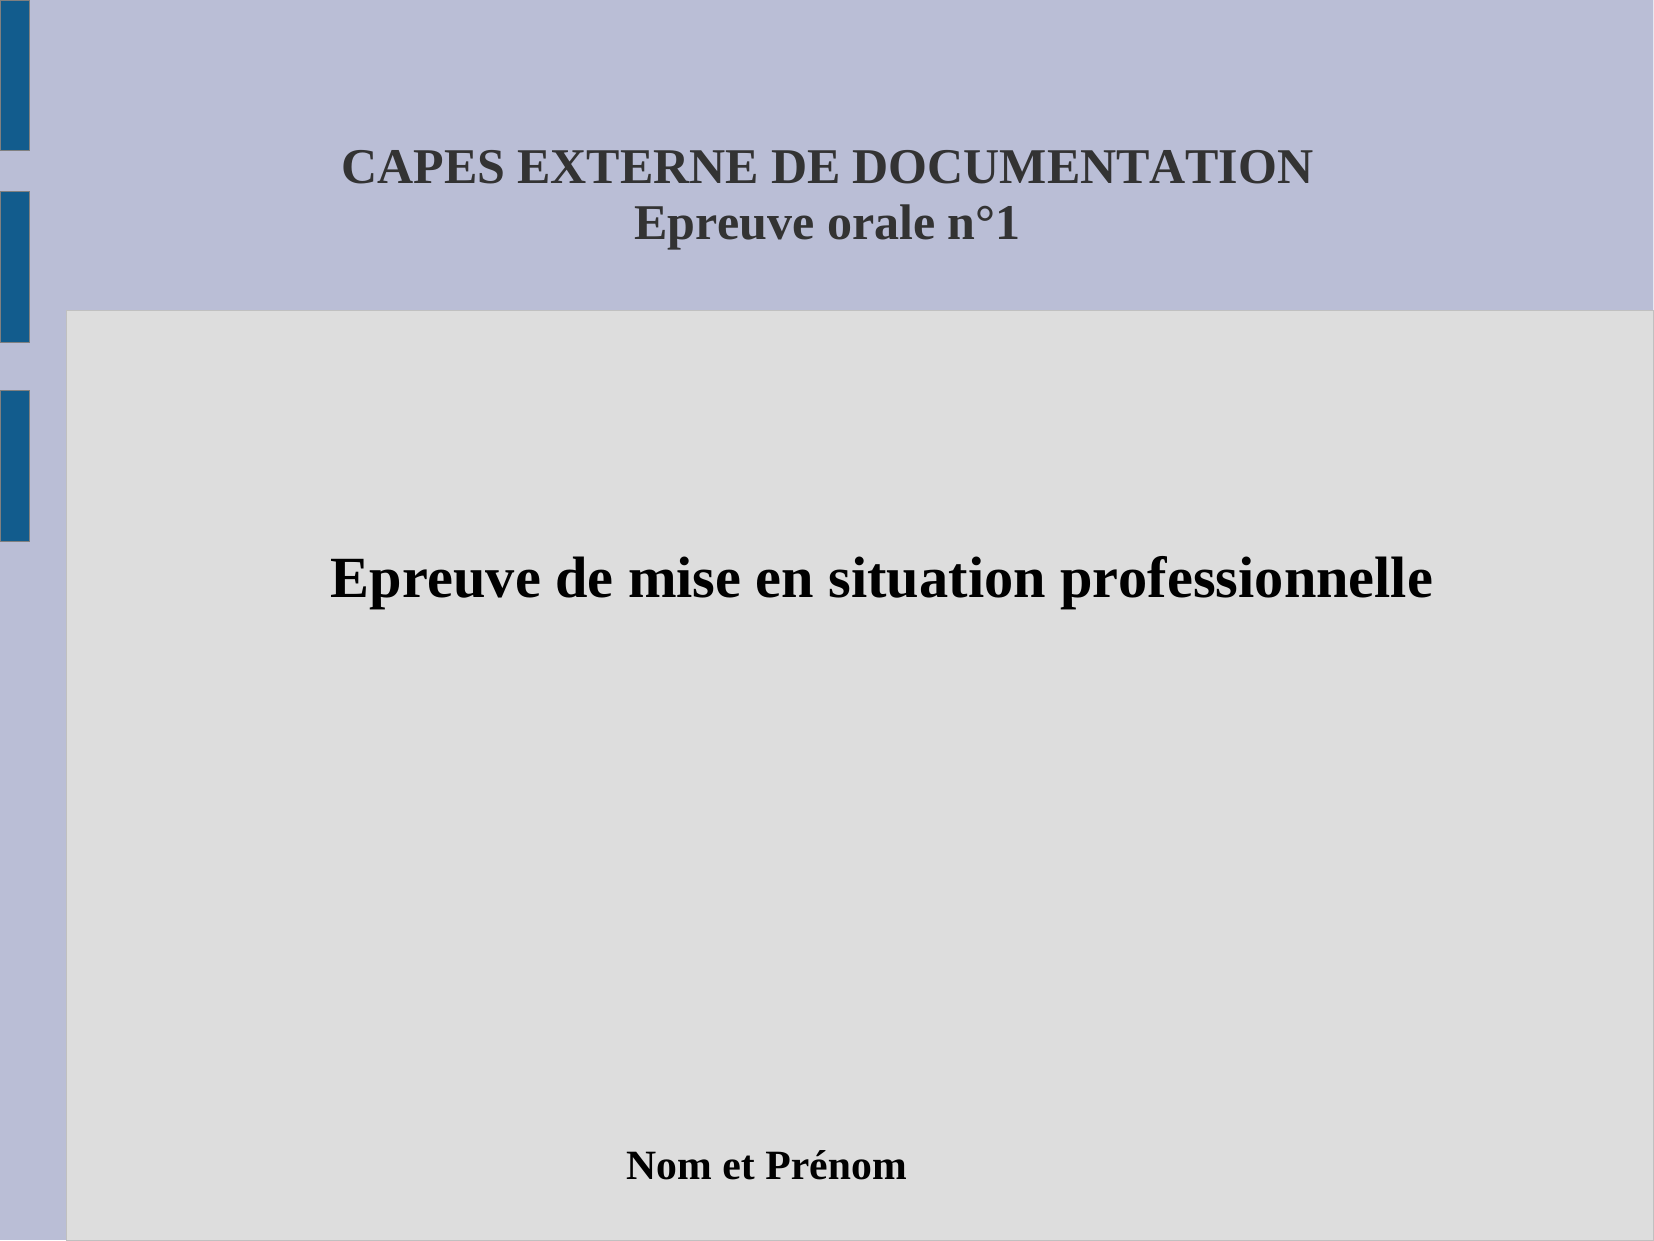

# CAPES EXTERNE DE DOCUMENTATION Epreuve orale n°1
Epreuve de mise en situation professionnelle
Nom et Prénom